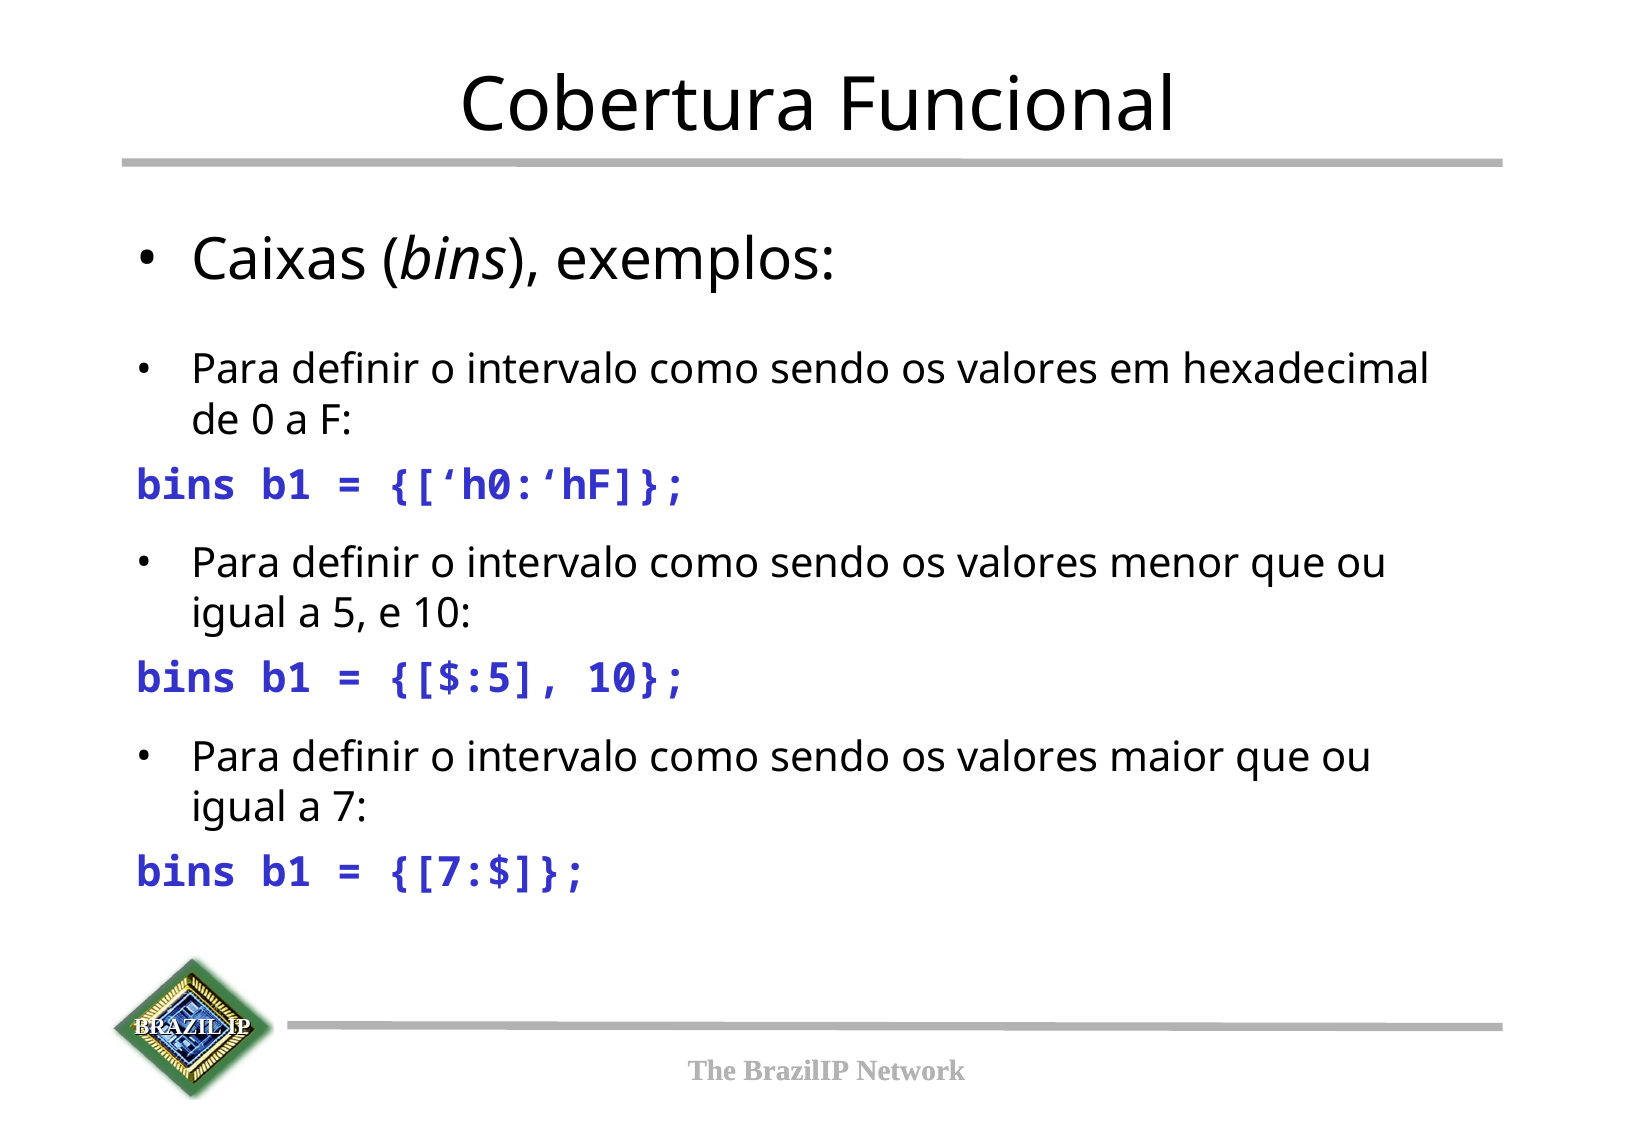

# Cobertura Funcional
Caixas (bins), exemplos:
Para definir o intervalo como sendo os valores em hexadecimal de 0 a F:
bins b1 = {[‘h0:‘hF]};
Para definir o intervalo como sendo os valores menor que ou igual a 5, e 10:
bins b1 = {[$:5], 10};
Para definir o intervalo como sendo os valores maior que ou igual a 7:
bins b1 = {[7:$]};